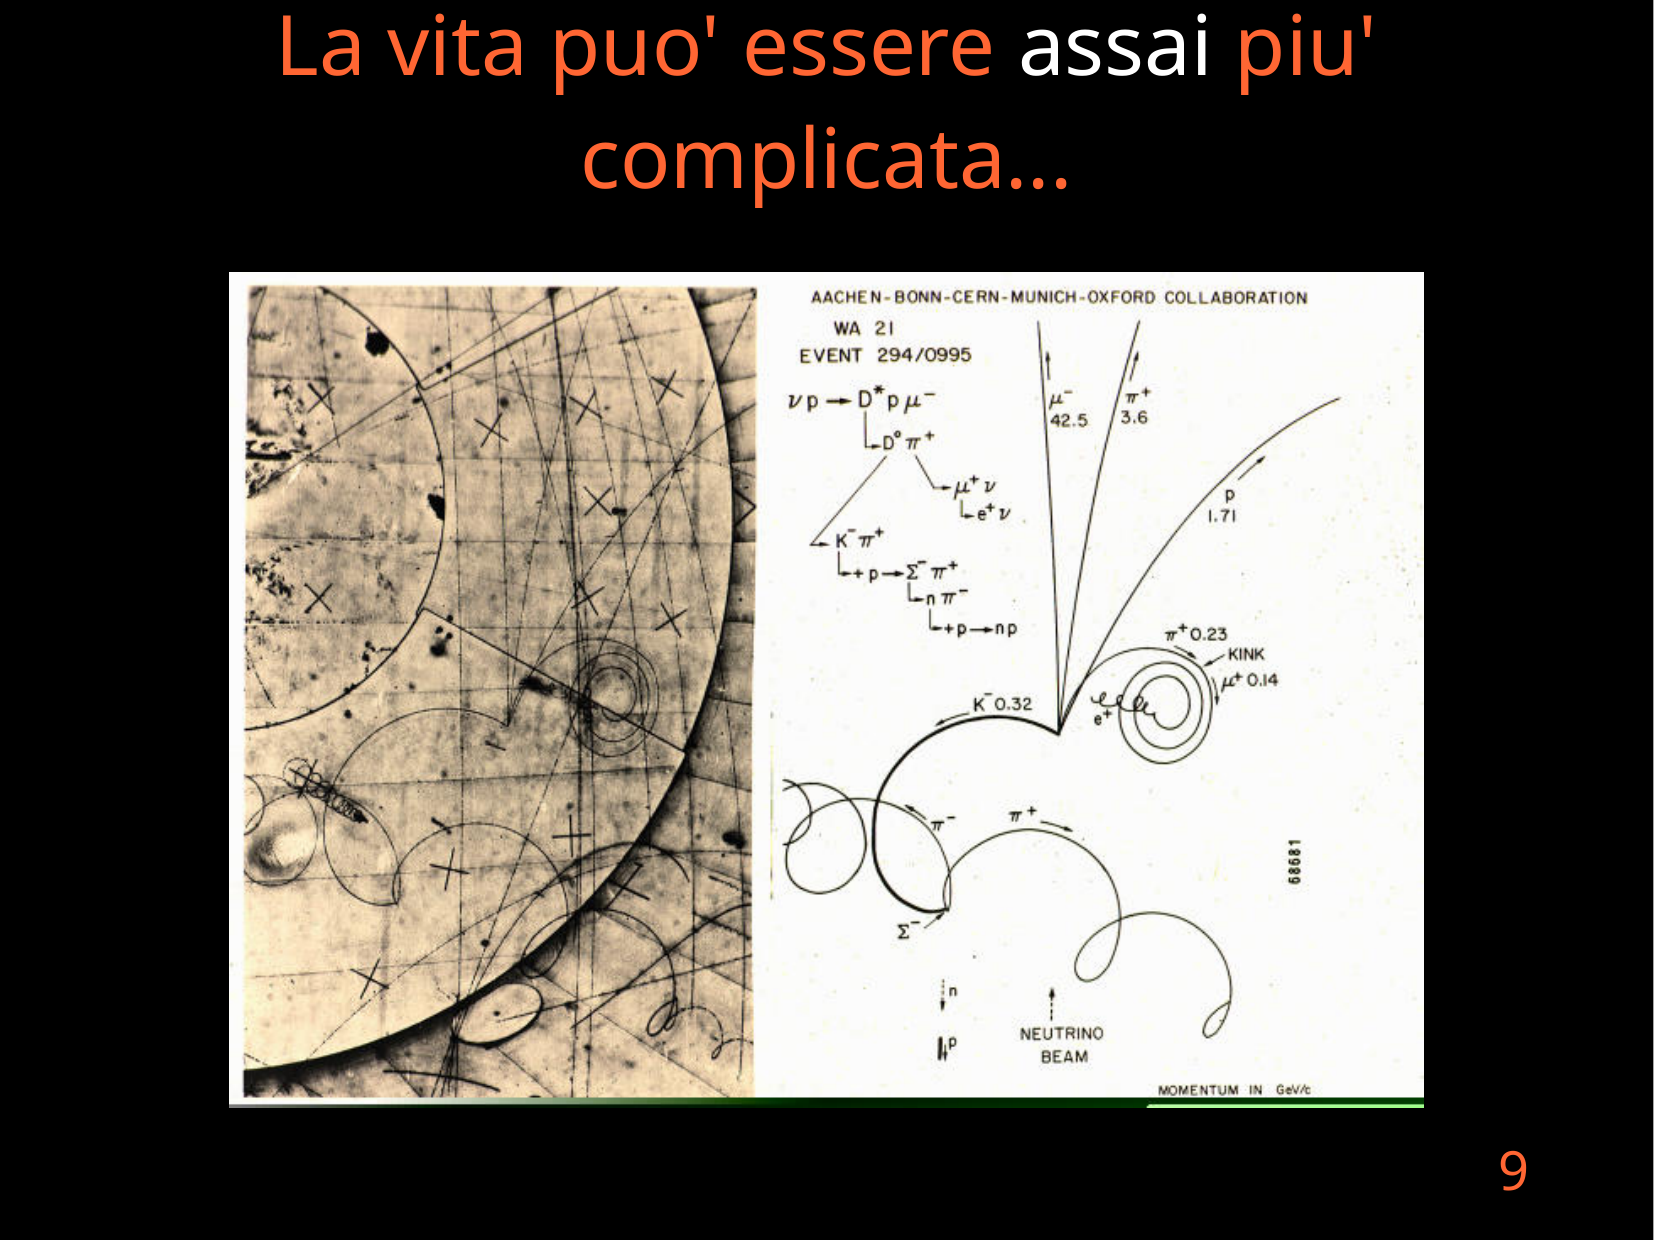

# La vita puo' essere assai piu' complicata...